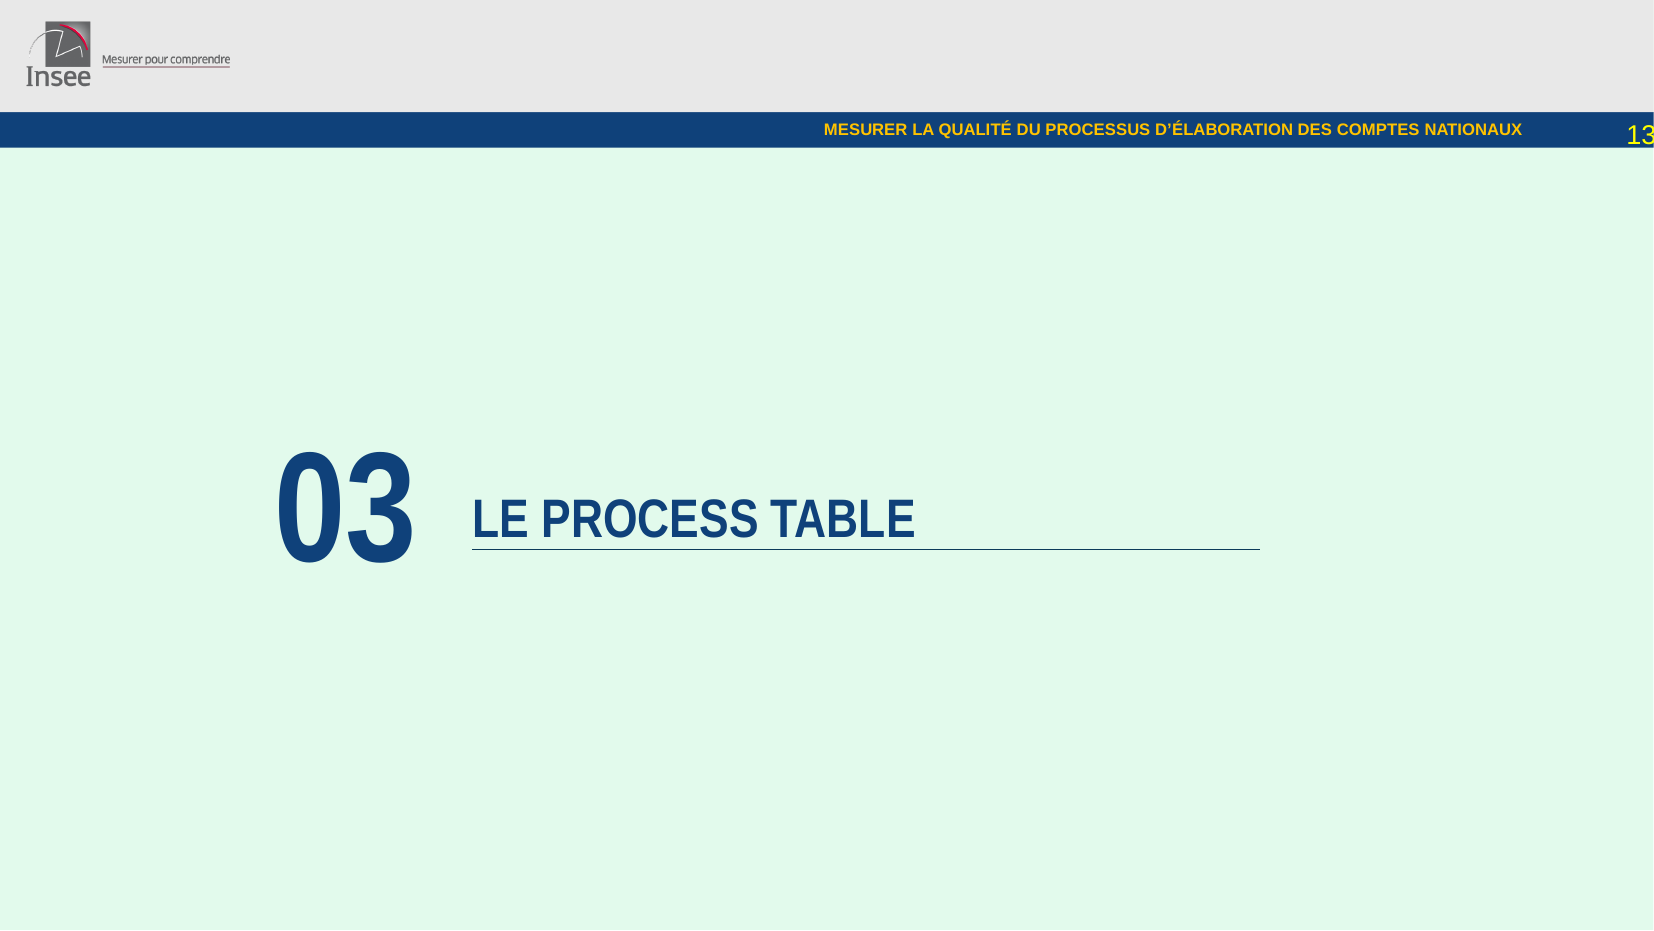

Indiquez le nom de la partie dans Insertion / En tête et pied de page
03
# Le process table